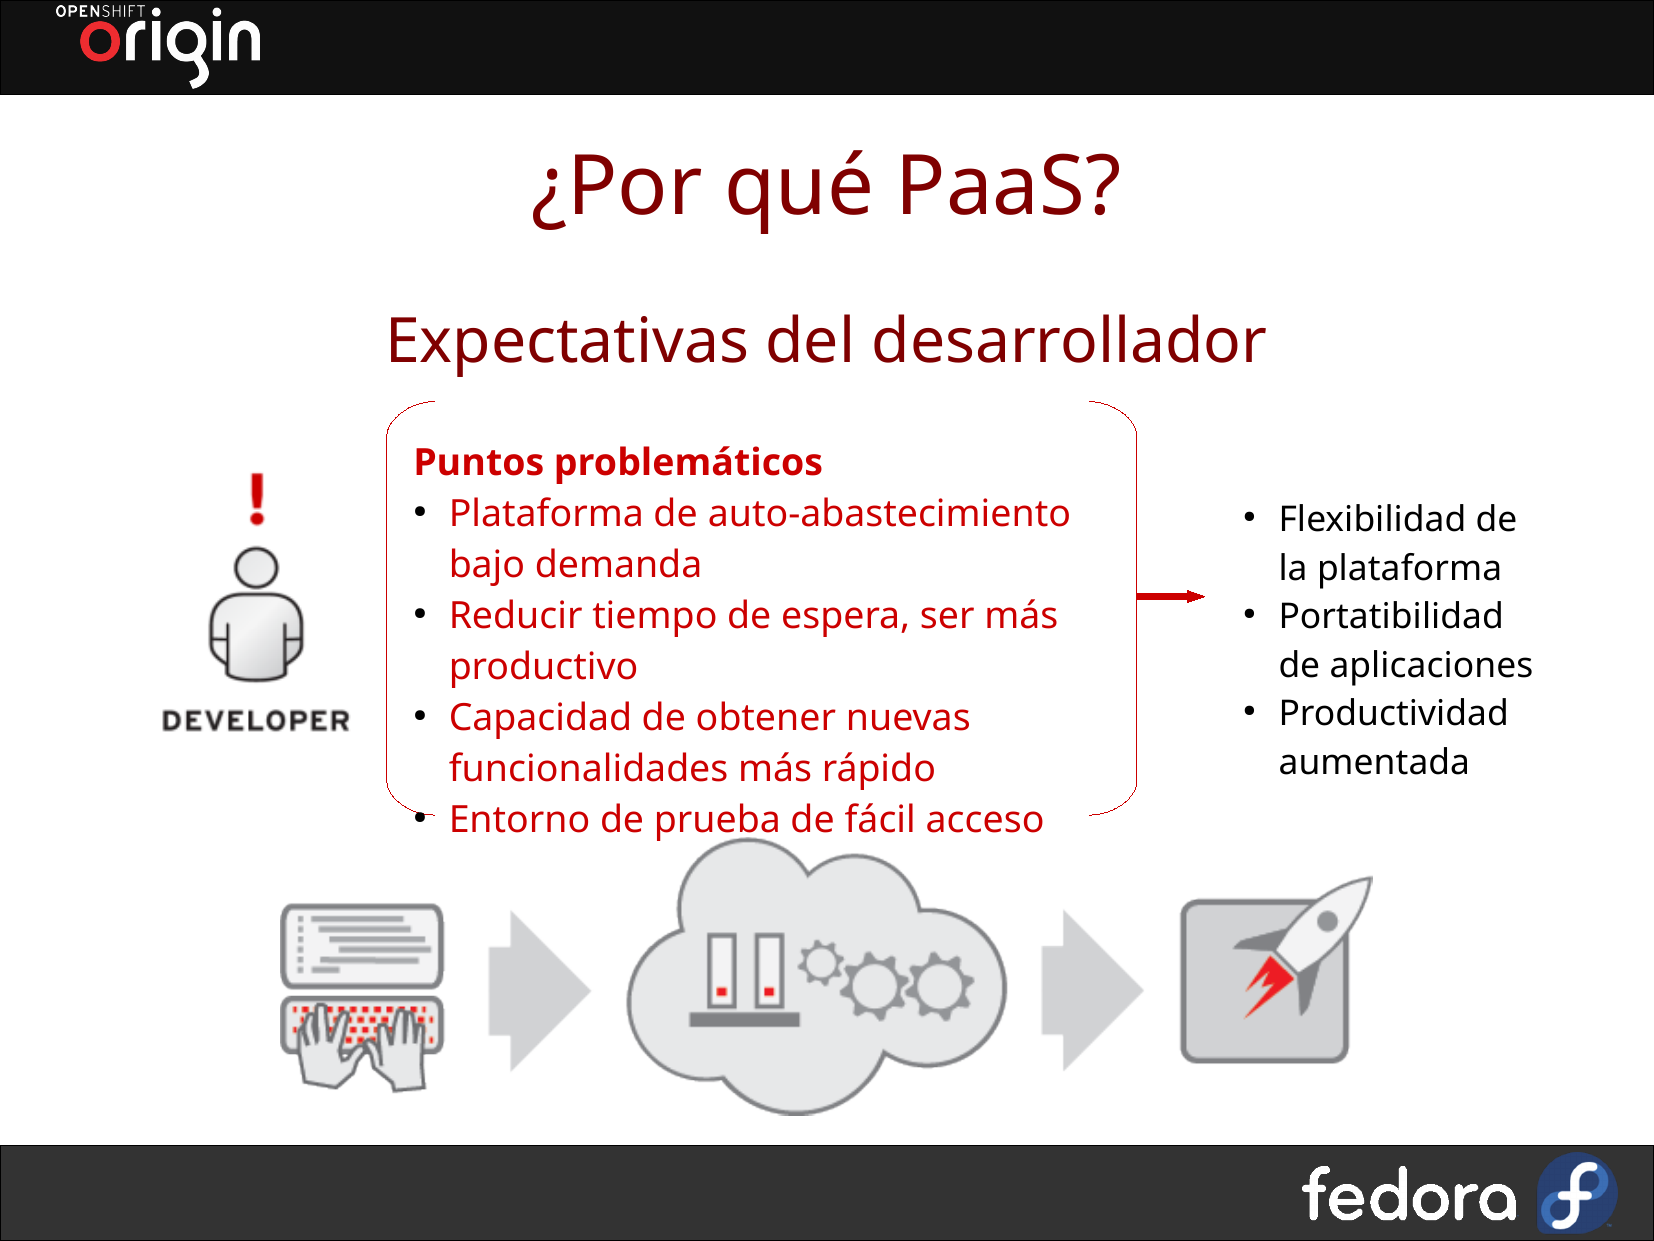

# ¿Por qué PaaS?
Expectativas del desarrollador
Puntos problemáticos
Plataforma de auto-abastecimiento bajo demanda
Reducir tiempo de espera, ser más productivo
Capacidad de obtener nuevas funcionalidades más rápido
Entorno de prueba de fácil acceso
Flexibilidad de la plataforma
Portatibilidad de aplicaciones
Productividad aumentada